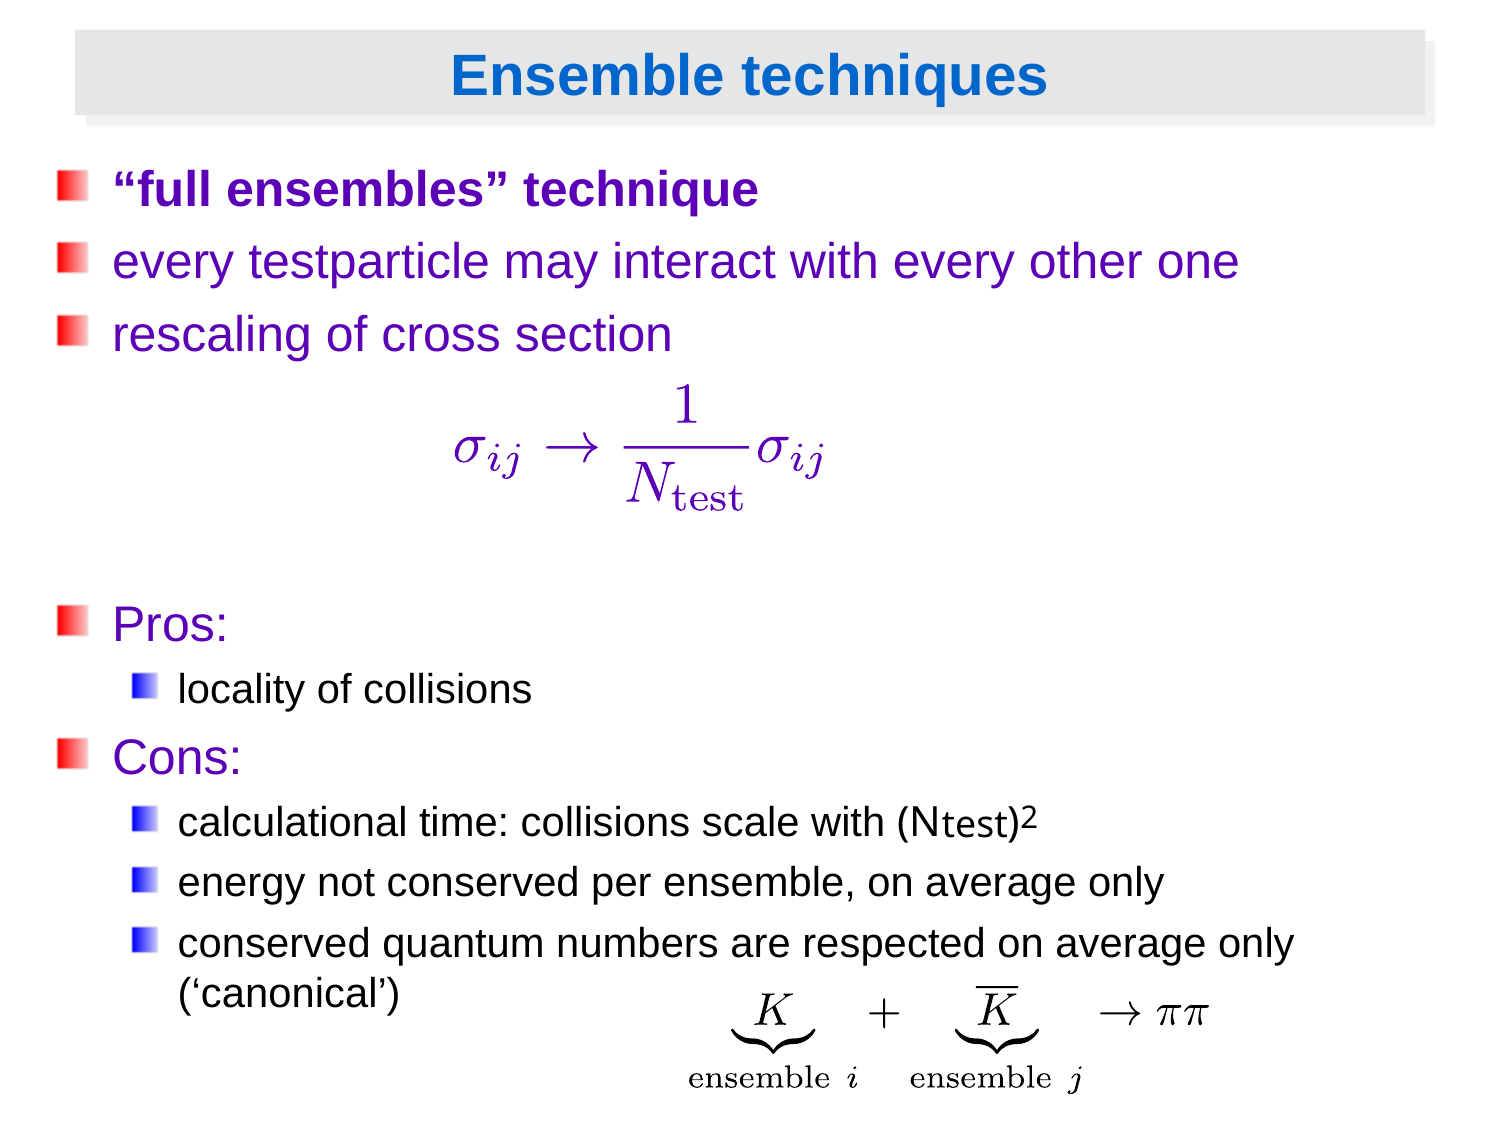

# Ensemble techniques
“full ensembles” technique
every testparticle may interact with every other one
rescaling of cross section
Pros:
locality of collisions
Cons:
calculational time: collisions scale with (Ntest)2
energy not conserved per ensemble, on average only
conserved quantum numbers are respected on average only (‘canonical’)